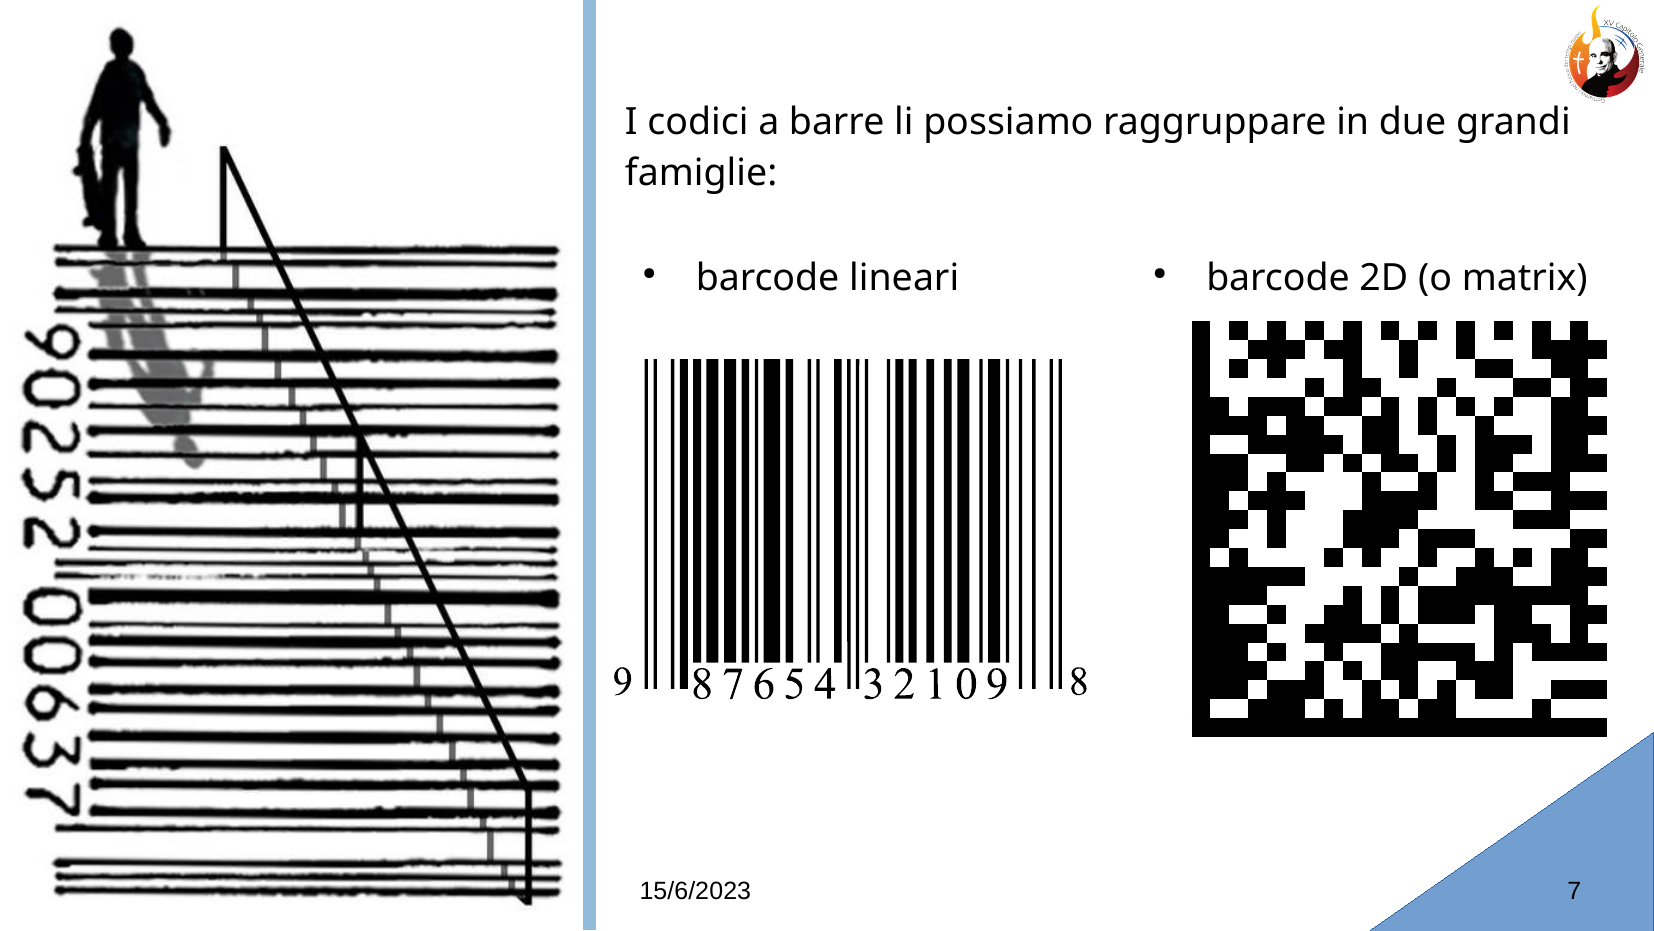

# I codici a barre li possiamo raggruppare in due grandi famiglie:
barcode lineari
barcode 2D (o matrix)